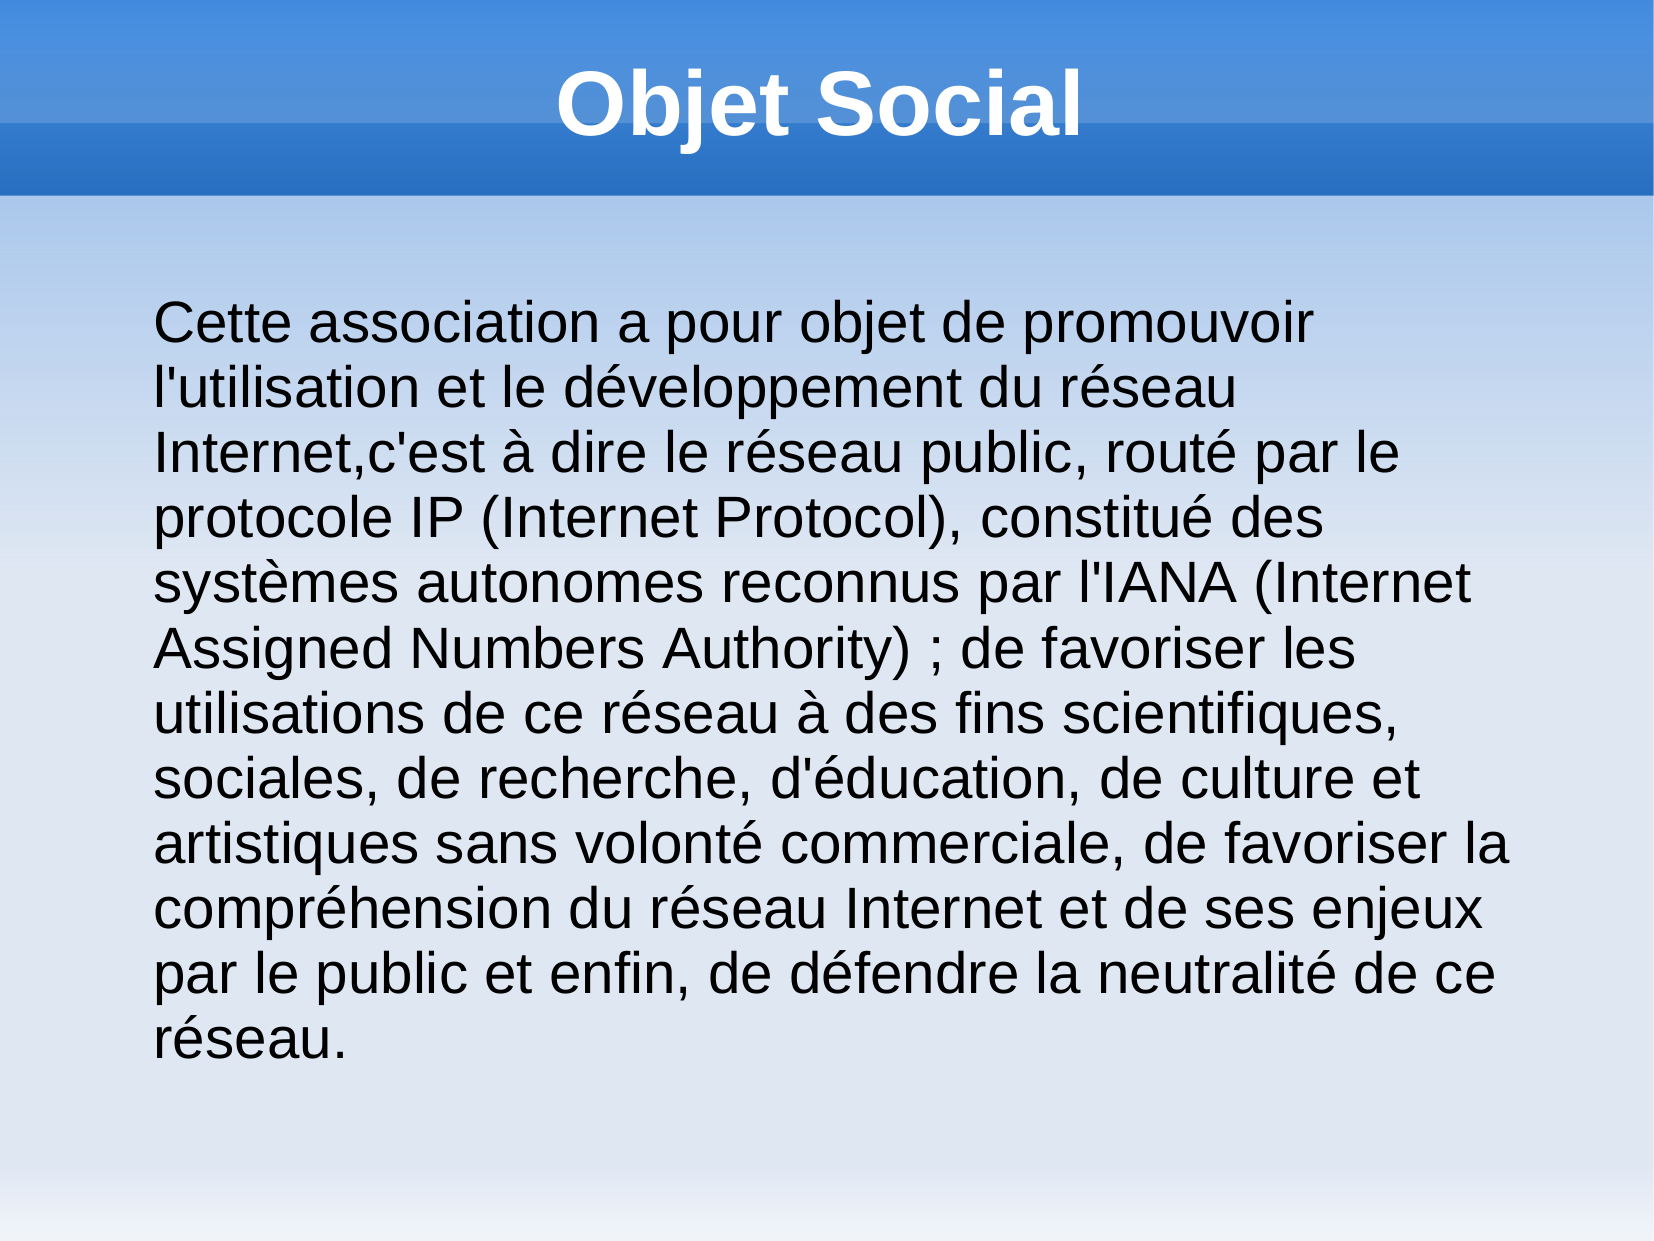

# Objet Social
Cette association a pour objet de promouvoir l'utilisation et le développement du réseau Internet,c'est à dire le réseau public, routé par le protocole IP (Internet Protocol), constitué des systèmes autonomes reconnus par l'IANA (Internet Assigned Numbers Authority) ; de favoriser les utilisations de ce réseau à des fins scientifiques, sociales, de recherche, d'éducation, de culture et artistiques sans volonté commerciale, de favoriser la compréhension du réseau Internet et de ses enjeux par le public et enfin, de défendre la neutralité de ce réseau.